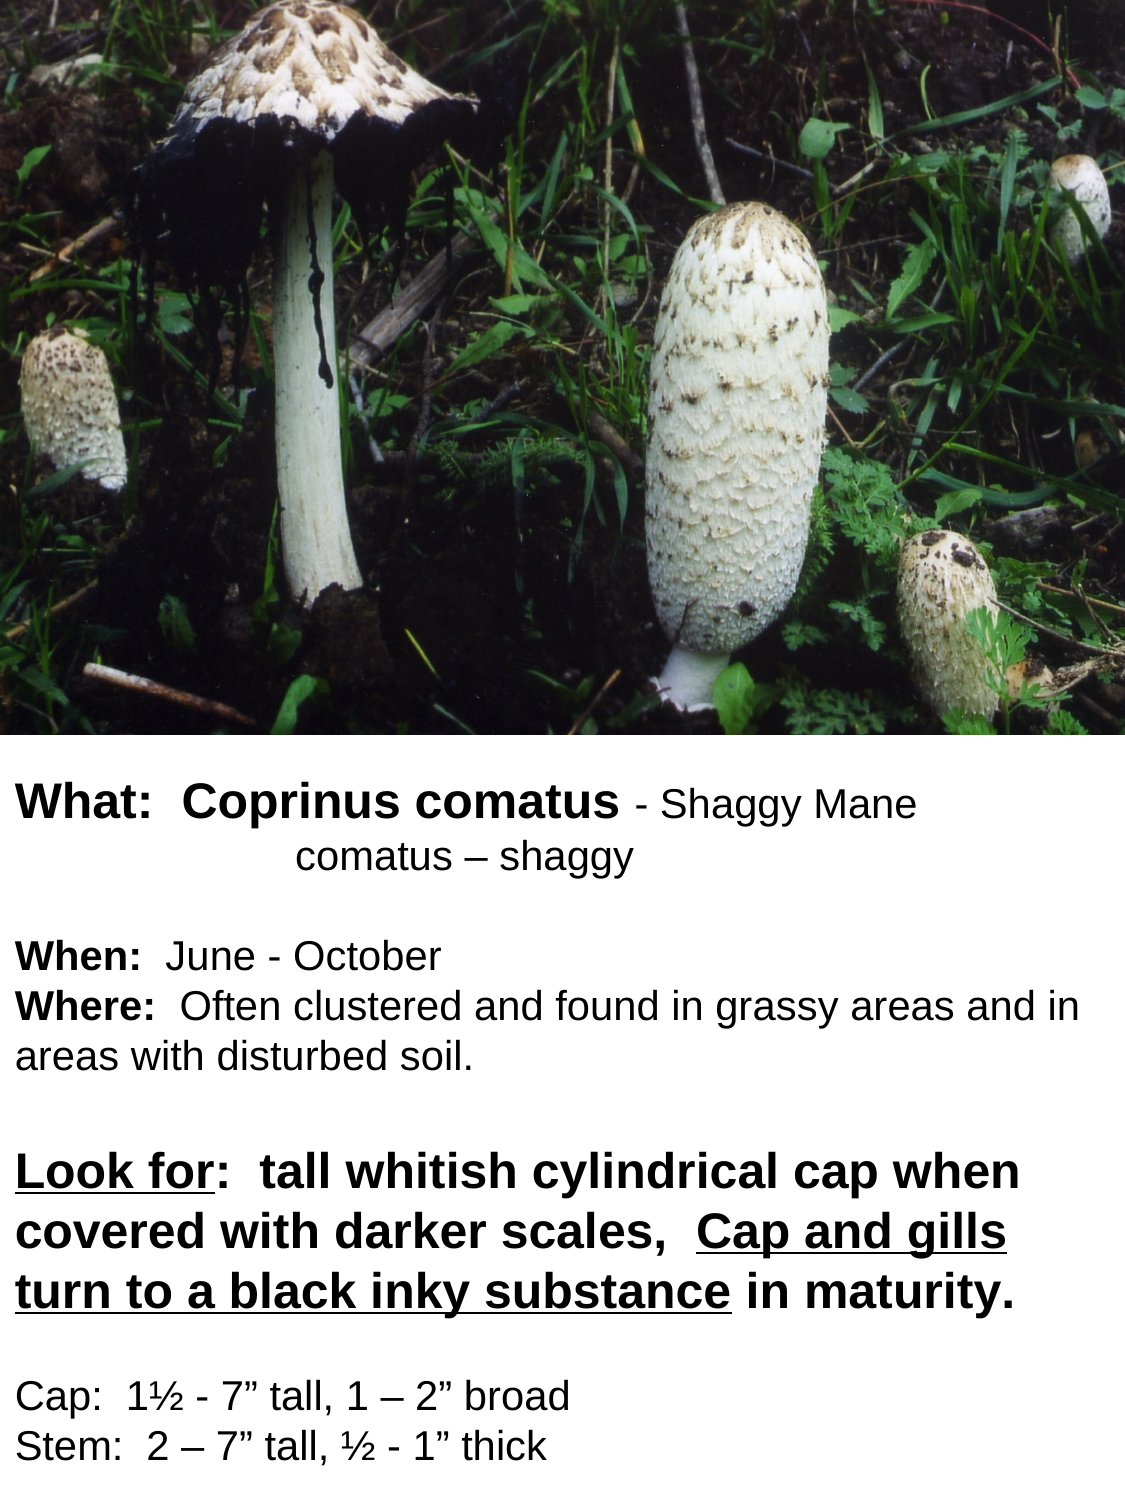

What: Coprinus comatus - Shaggy Mane
		comatus – shaggy
When: June - October
Where: Often clustered and found in grassy areas and in areas with disturbed soil.
Look for: tall whitish cylindrical cap when covered with darker scales, Cap and gills turn to a black inky substance in maturity.
Cap: 1½ - 7” tall, 1 – 2” broad
Stem: 2 – 7” tall, ½ - 1” thick